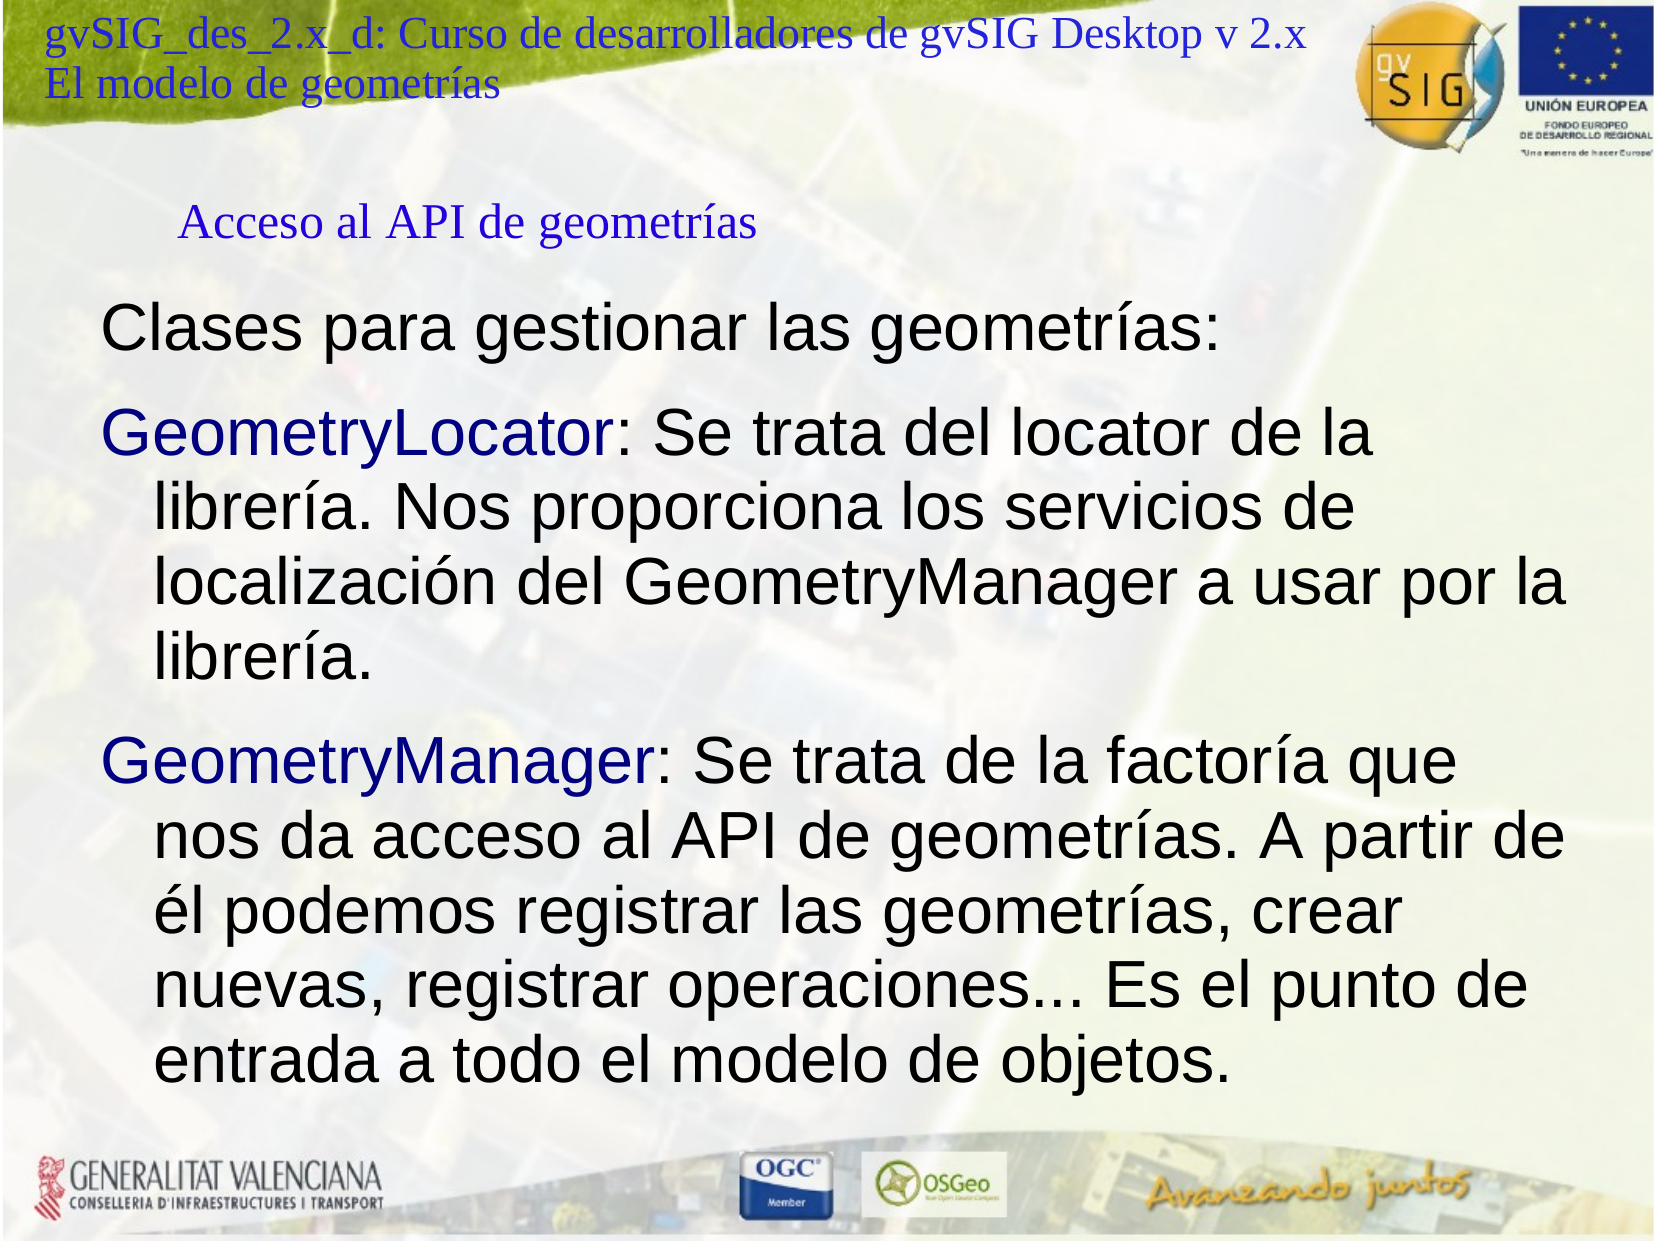

Acceso al API de geometrías
# Clases para gestionar las geometrías:
GeometryLocator: Se trata del locator de la librería. Nos proporciona los servicios de localización del GeometryManager a usar por la librería.
GeometryManager: Se trata de la factoría que nos da acceso al API de geometrías. A partir de él podemos registrar las geometrías, crear nuevas, registrar operaciones... Es el punto de entrada a todo el modelo de objetos.